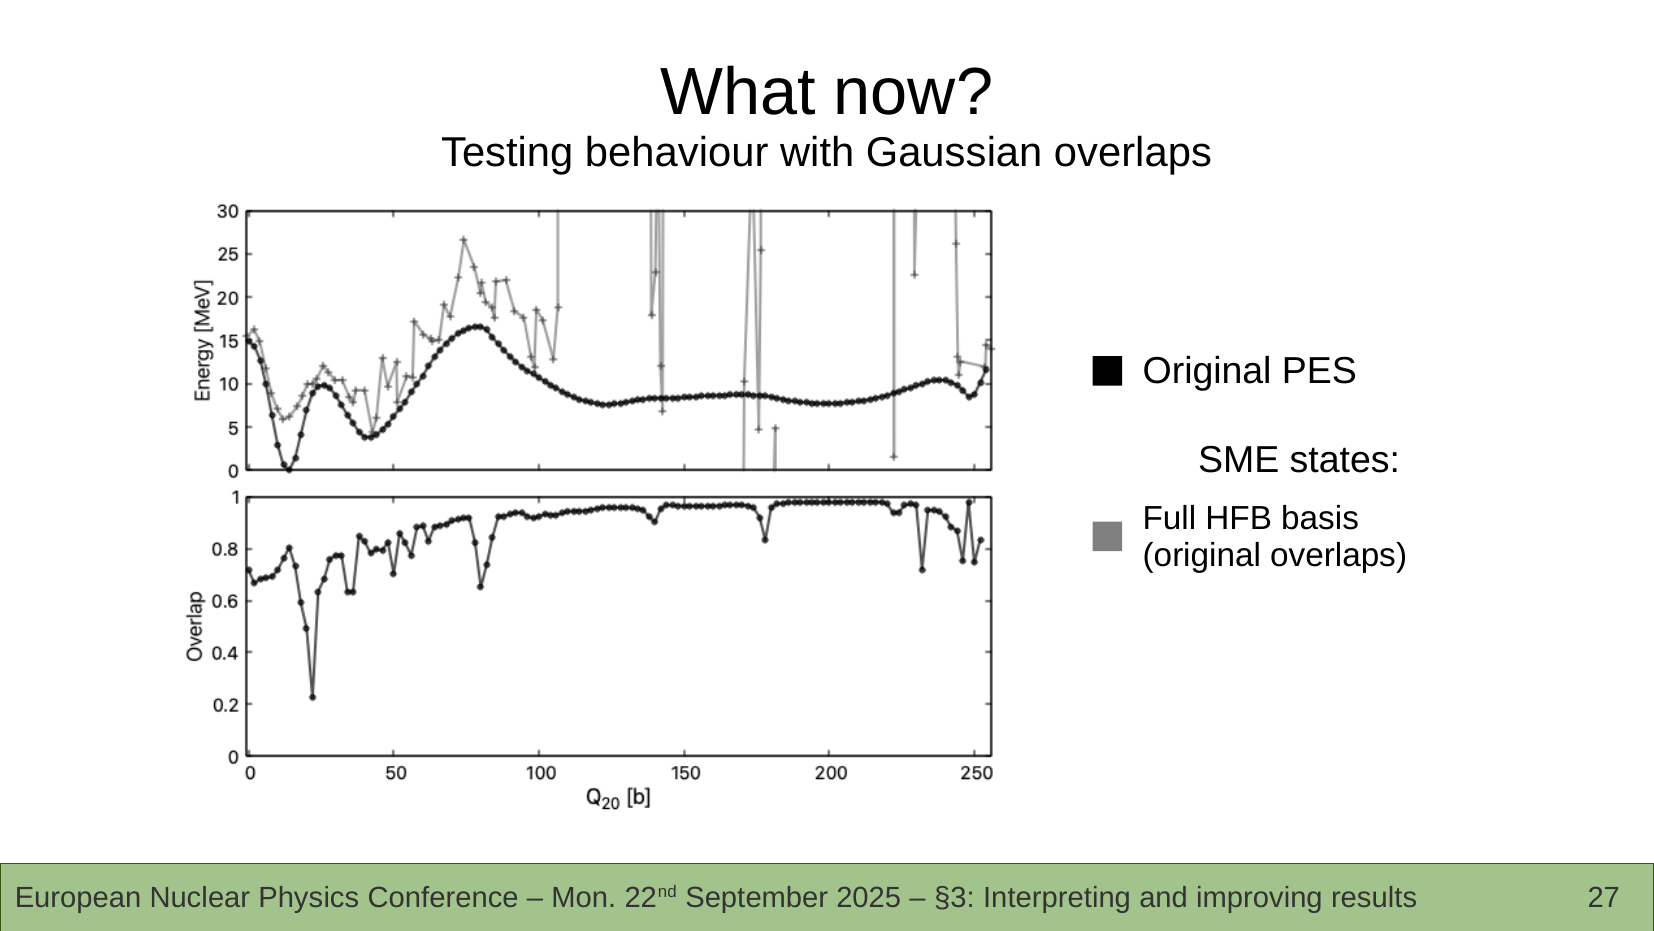

# What now? Testing behaviour with Gaussian overlaps
Original PES
SME states:
Full HFB basis
(original overlaps)
European Nuclear Physics Conference – Mon. 22nd September 2025 – §3: Interpreting and improving results